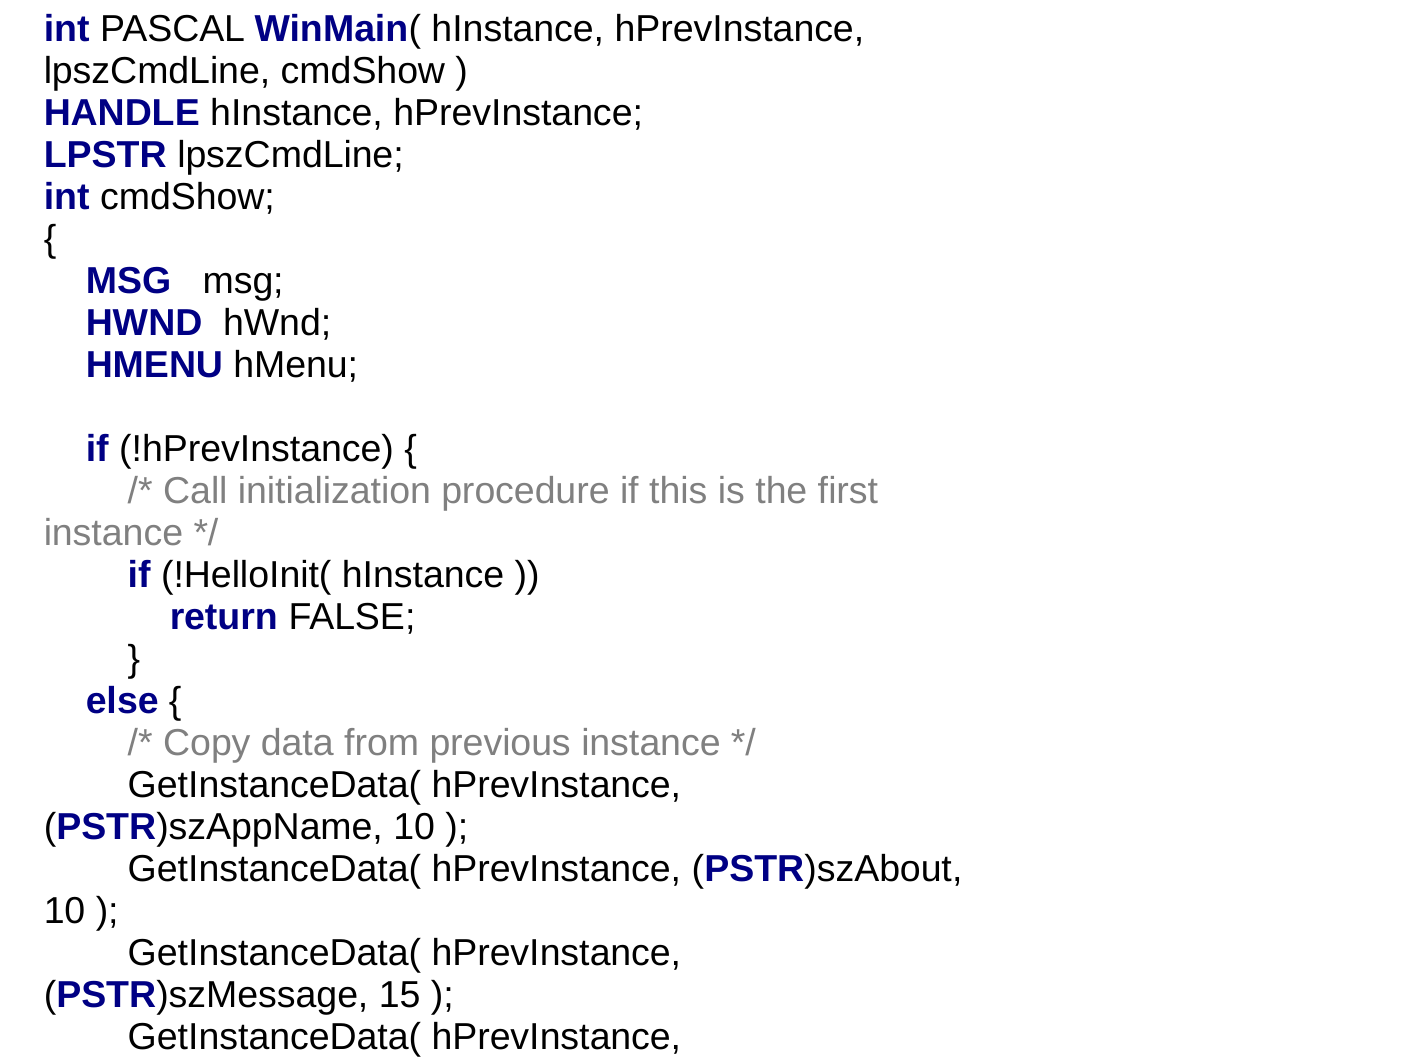

int PASCAL WinMain( hInstance, hPrevInstance, lpszCmdLine, cmdShow )
HANDLE hInstance, hPrevInstance;
LPSTR lpszCmdLine;
int cmdShow;
{
 MSG msg;
 HWND hWnd;
 HMENU hMenu;
 if (!hPrevInstance) {
 /* Call initialization procedure if this is the first instance */
 if (!HelloInit( hInstance ))
 return FALSE;
 }
 else {
 /* Copy data from previous instance */
 GetInstanceData( hPrevInstance, (PSTR)szAppName, 10 );
 GetInstanceData( hPrevInstance, (PSTR)szAbout, 10 );
 GetInstanceData( hPrevInstance, (PSTR)szMessage, 15 );
 GetInstanceData( hPrevInstance, (PSTR)&MessageLength, sizeof(int) );
 }
 hWnd = CreateWindow((LPSTR)szAppName,
 (LPSTR)szMessage,
 WS_TILEDWINDOW,
 0, /* x - ignored for tiled windows */
 0, /* y - ignored for tiled windows */
 0, /* cx - ignored for tiled windows */
 0, /* cy - ignored for tiled windows */
 (HWND)NULL, /* no parent */
 (HMENU)NULL, /* use class menu */
 (HANDLE)hInstance, /* handle to window instance */
 (LPSTR)NULL /* no params to pass on */
 );
 /* Save instance handle for DialogBox */
 hInst = hInstance;
 /* Bind callback function with module instance */
 lpprocAbout = MakeProcInstance( (FARPROC)About, hInstance );